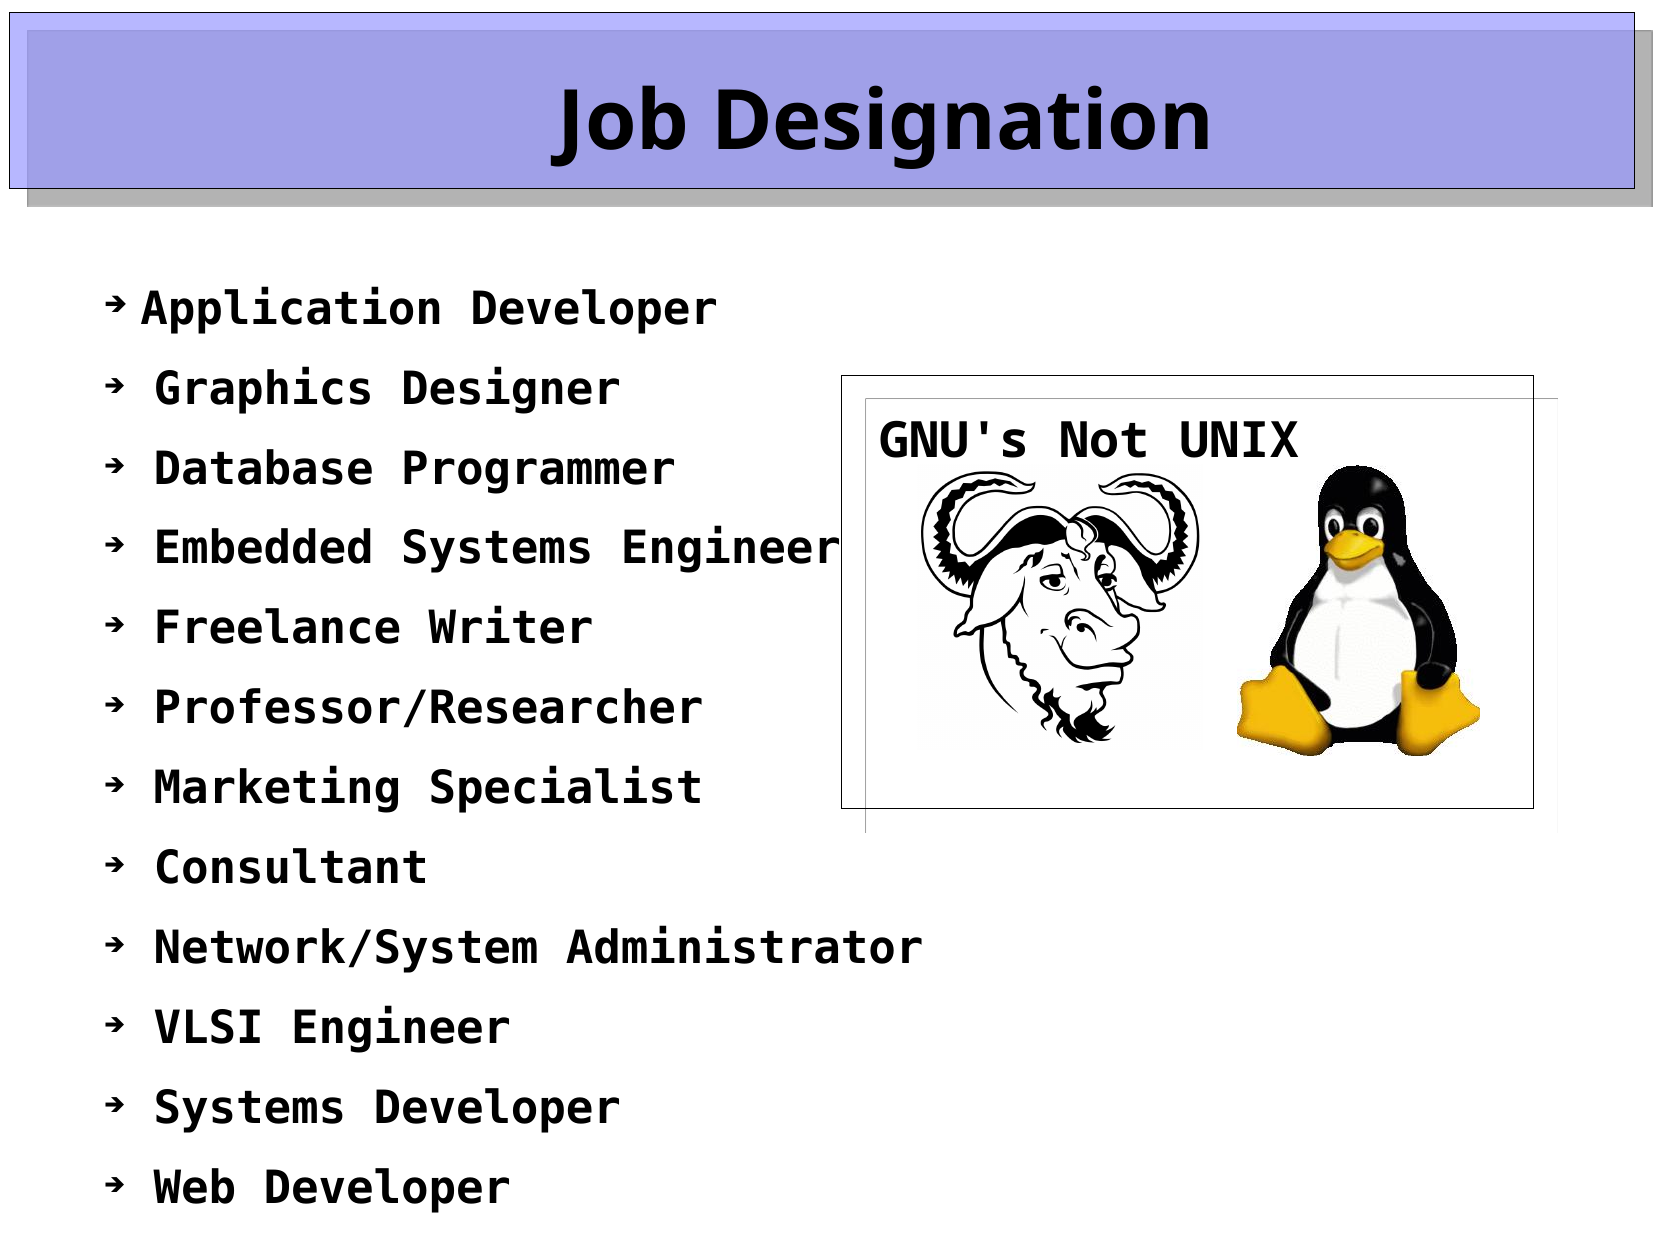

Job Designation
 Application Developer
 Graphics Designer
 Database Programmer
 Embedded Systems Engineer
 Freelance Writer
 Professor/Researcher
 Marketing Specialist
 Consultant
 Network/System Administrator
 VLSI Engineer
 Systems Developer
 Web Developer
GNU's Not UNIX